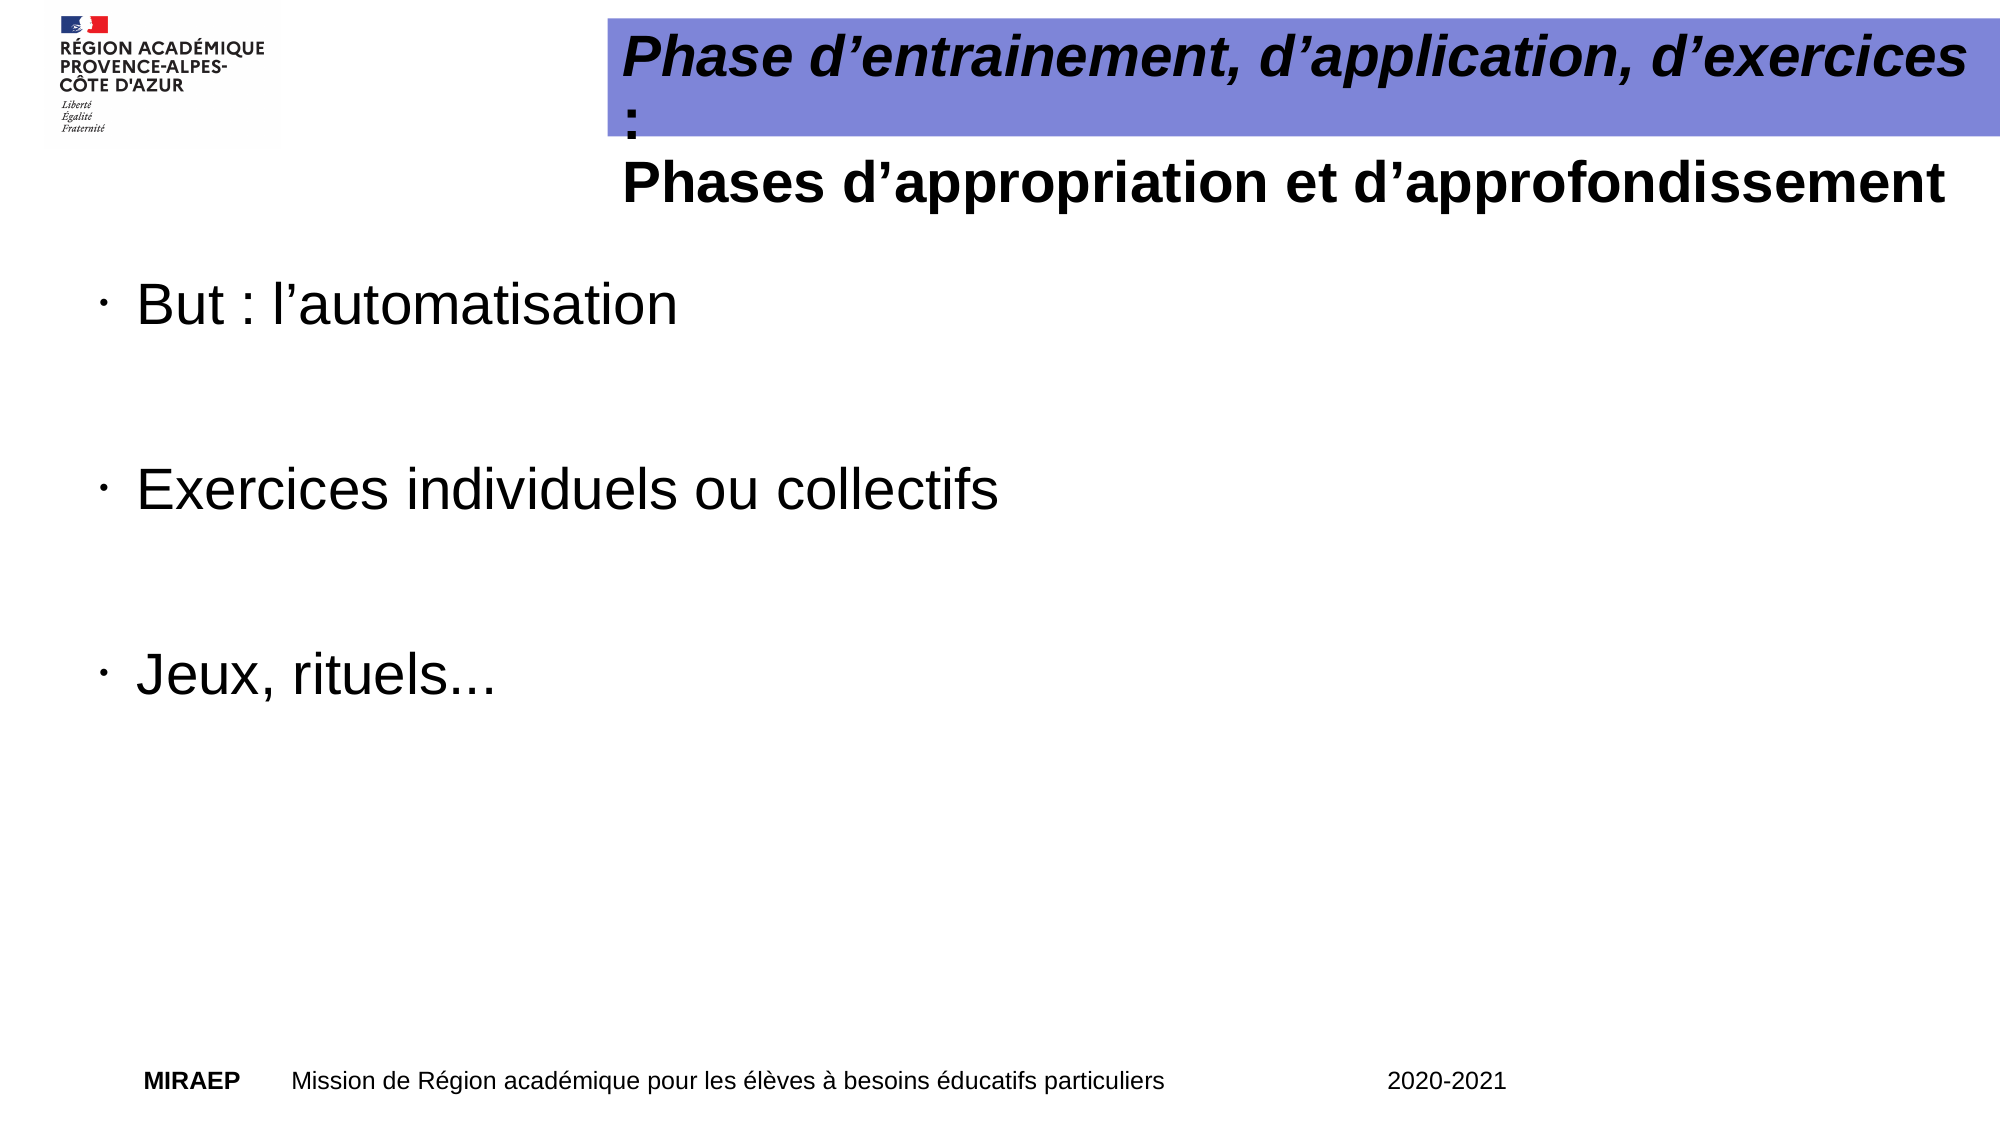

Phase d’entrainement, d’application, d’exercices :
Phases d’appropriation et d’approfondissement
# But : l’automatisation
Exercices individuels ou collectifs
Jeux, rituels...